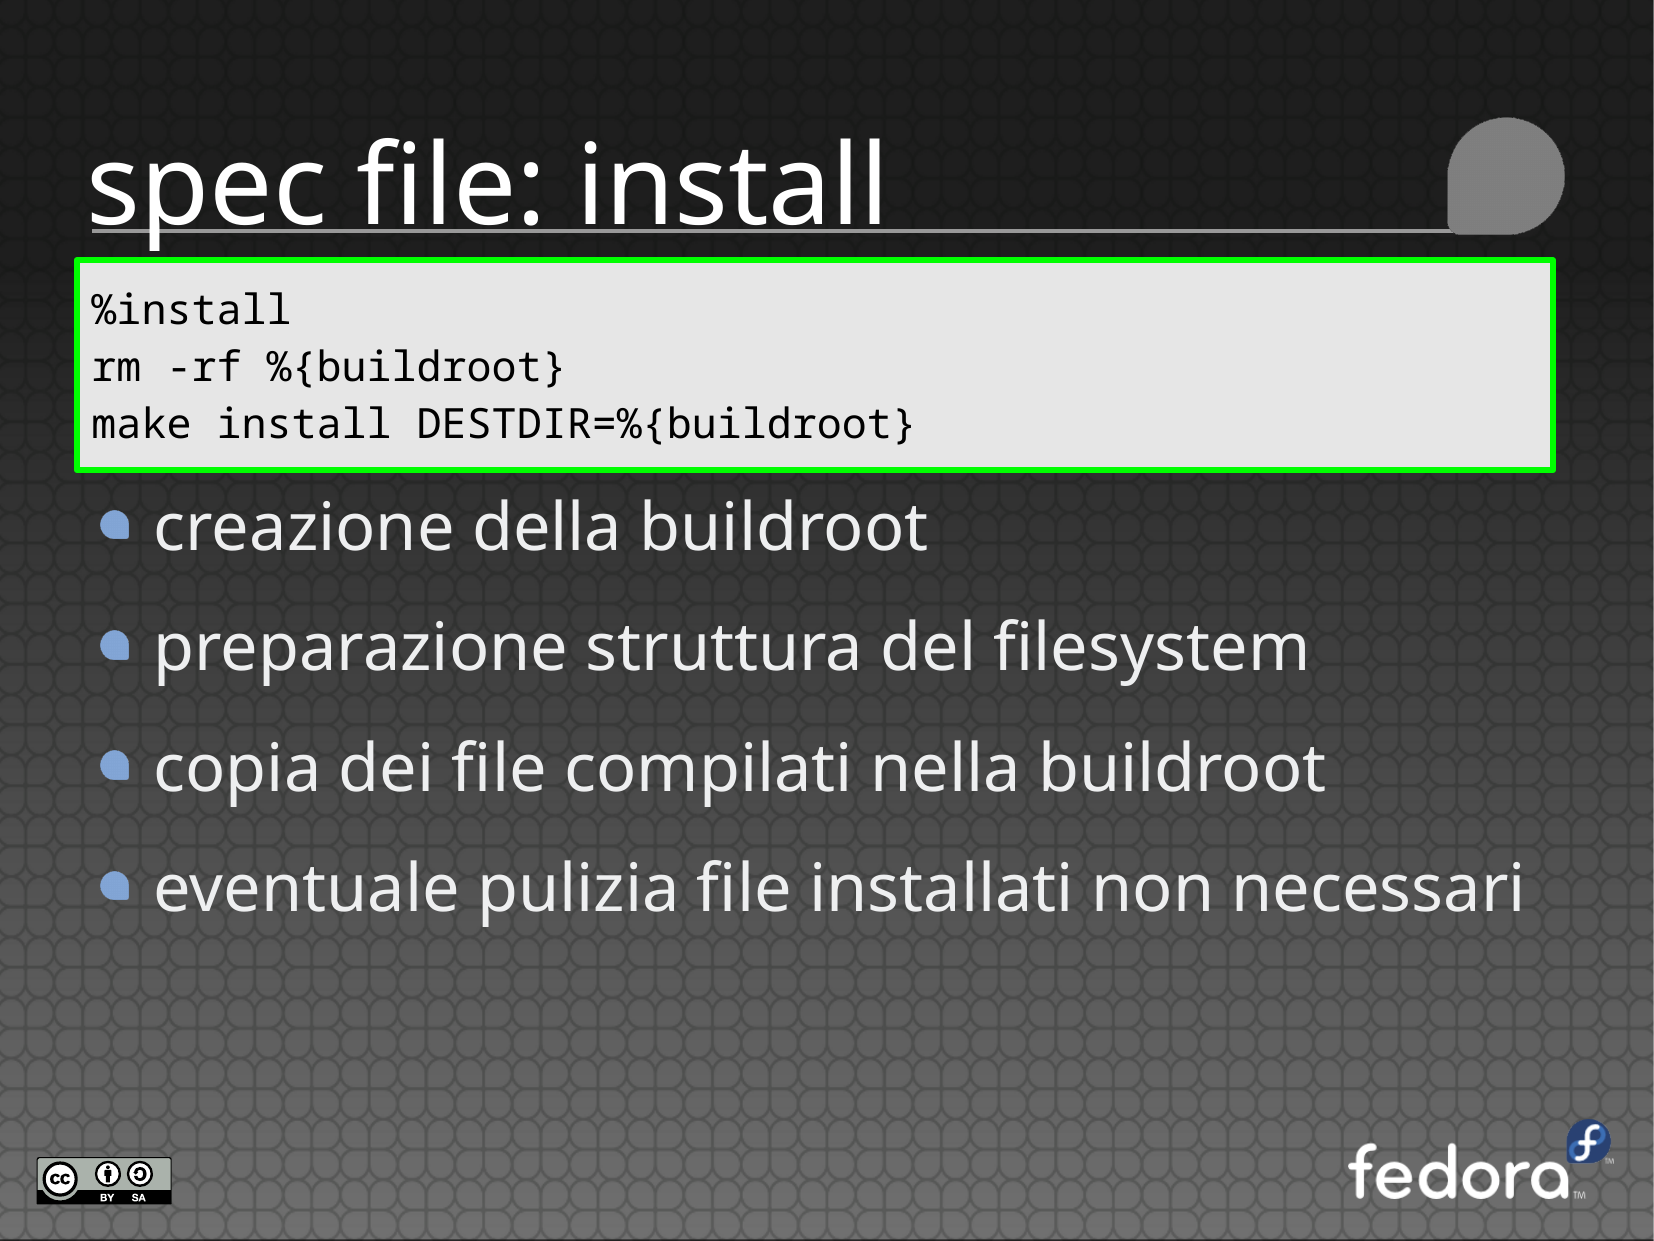

# spec file: install
%install
rm -rf %{buildroot}
make install DESTDIR=%{buildroot}
creazione della buildroot
preparazione struttura del filesystem
copia dei file compilati nella buildroot
eventuale pulizia file installati non necessari